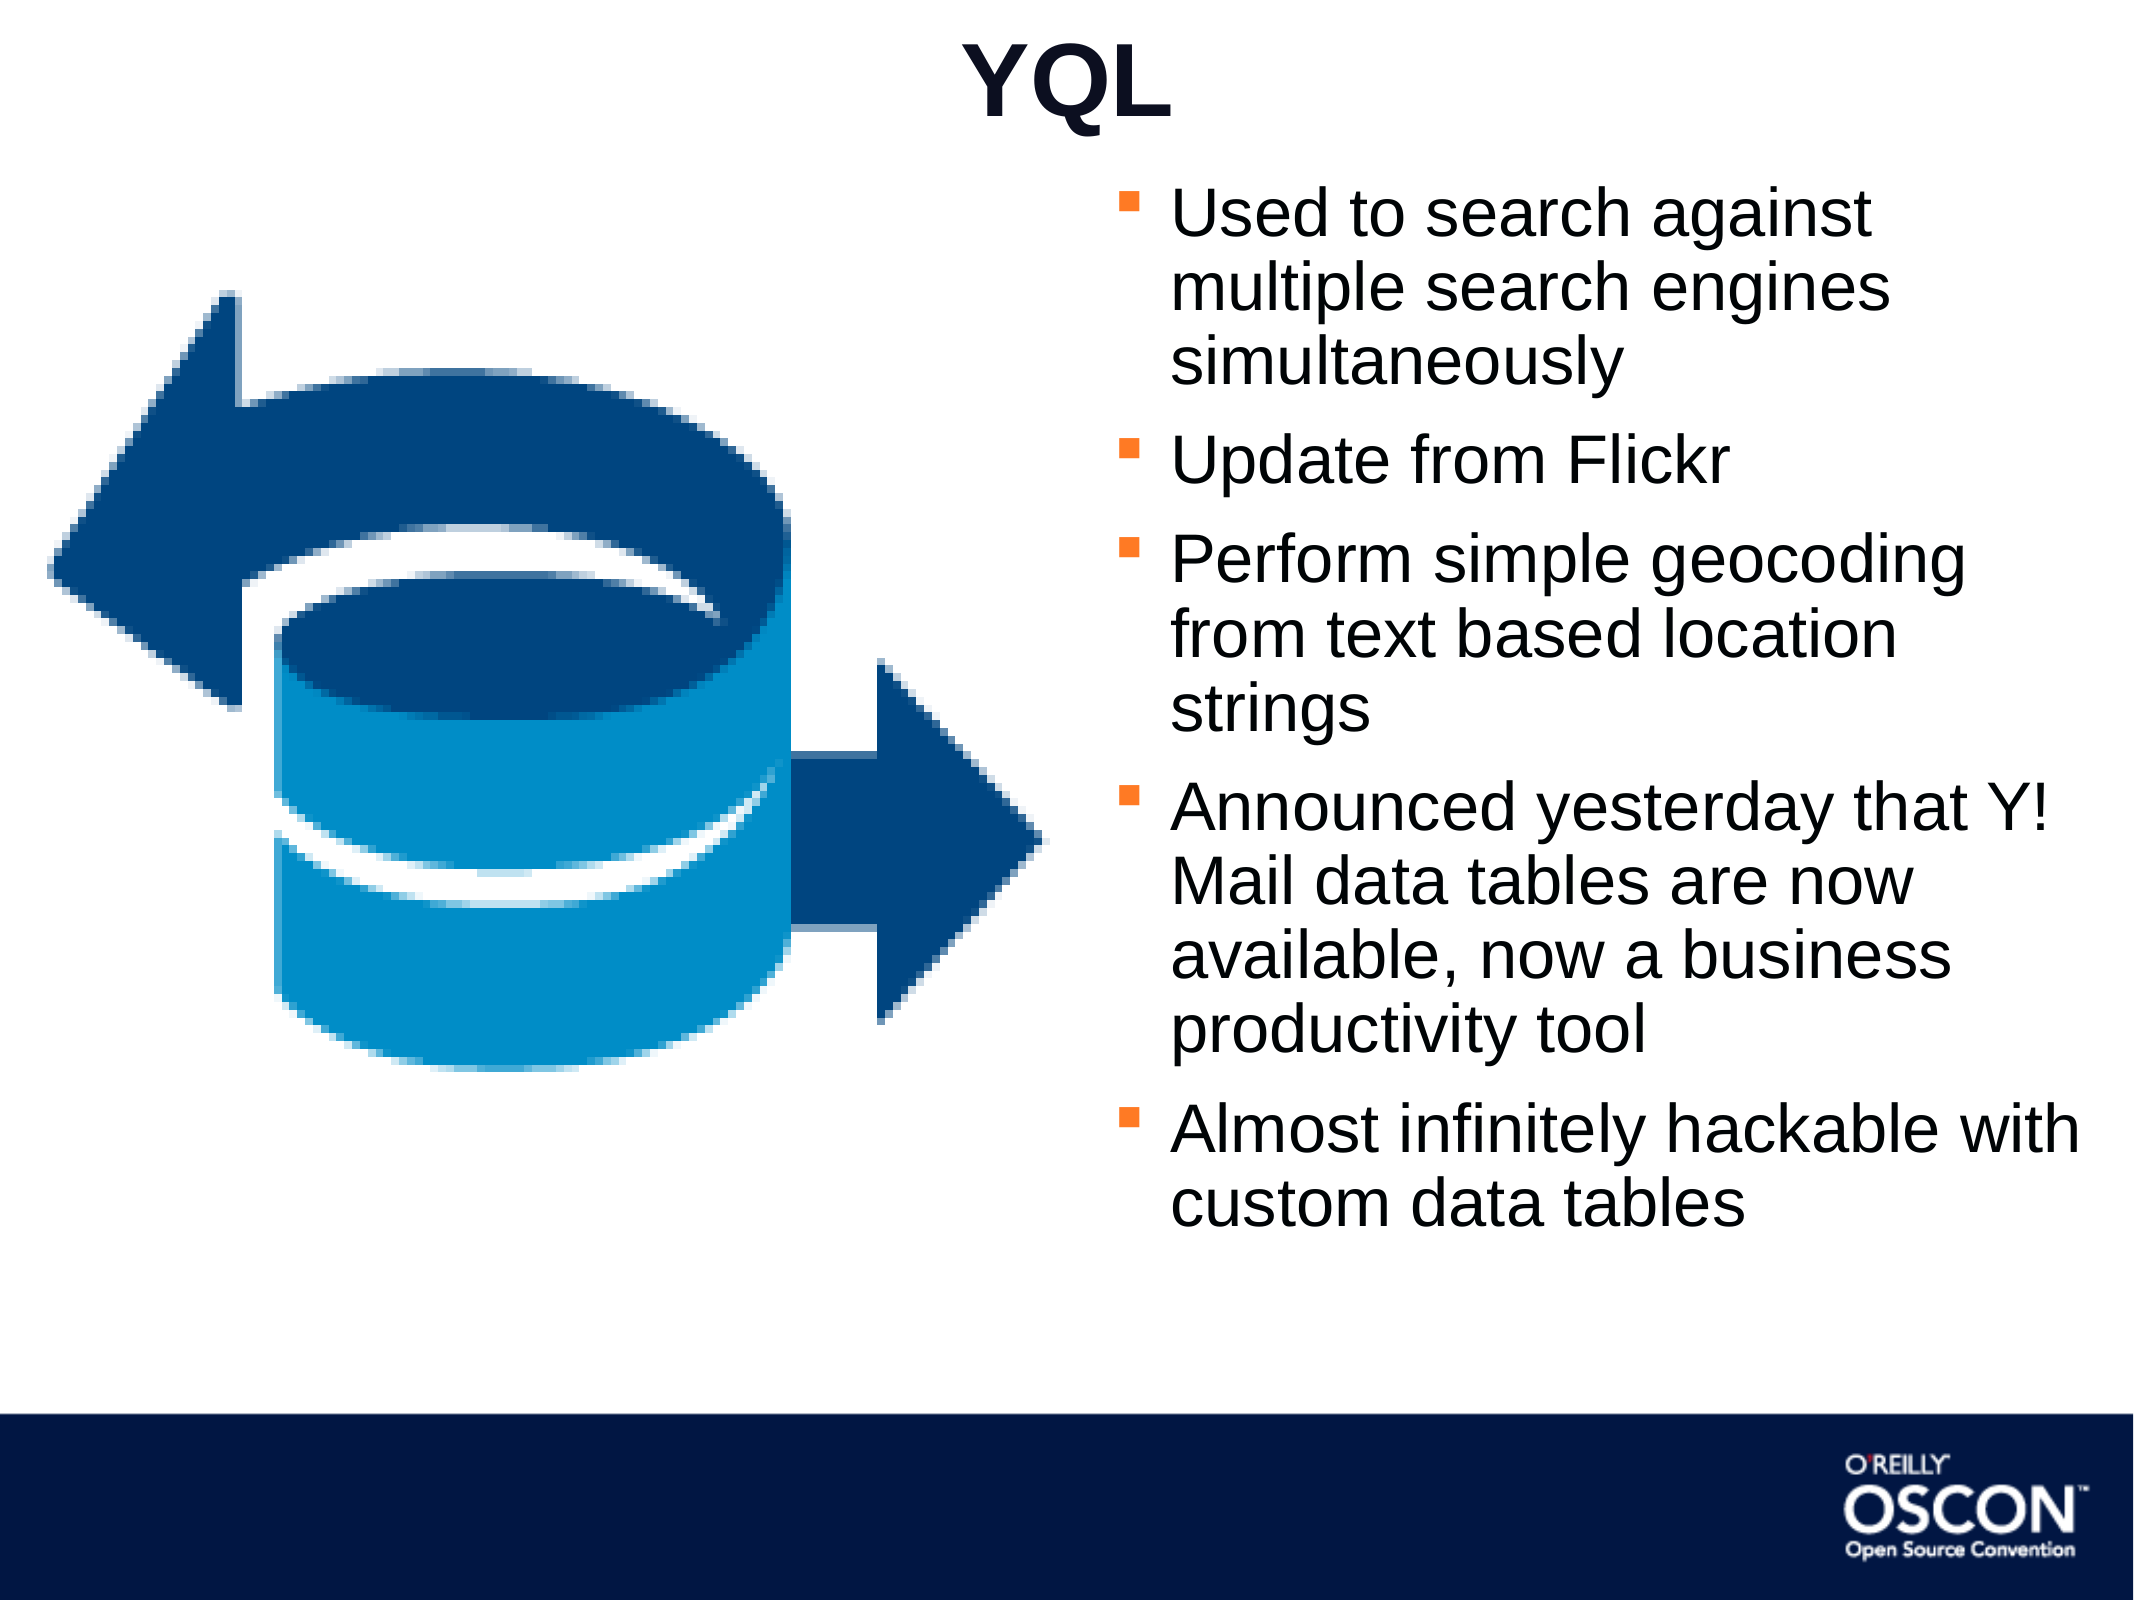

# YQL
Used to search against multiple search engines simultaneously
Update from Flickr
Perform simple geocoding from text based location strings
Announced yesterday that Y! Mail data tables are now available, now a business productivity tool
Almost infinitely hackable with custom data tables